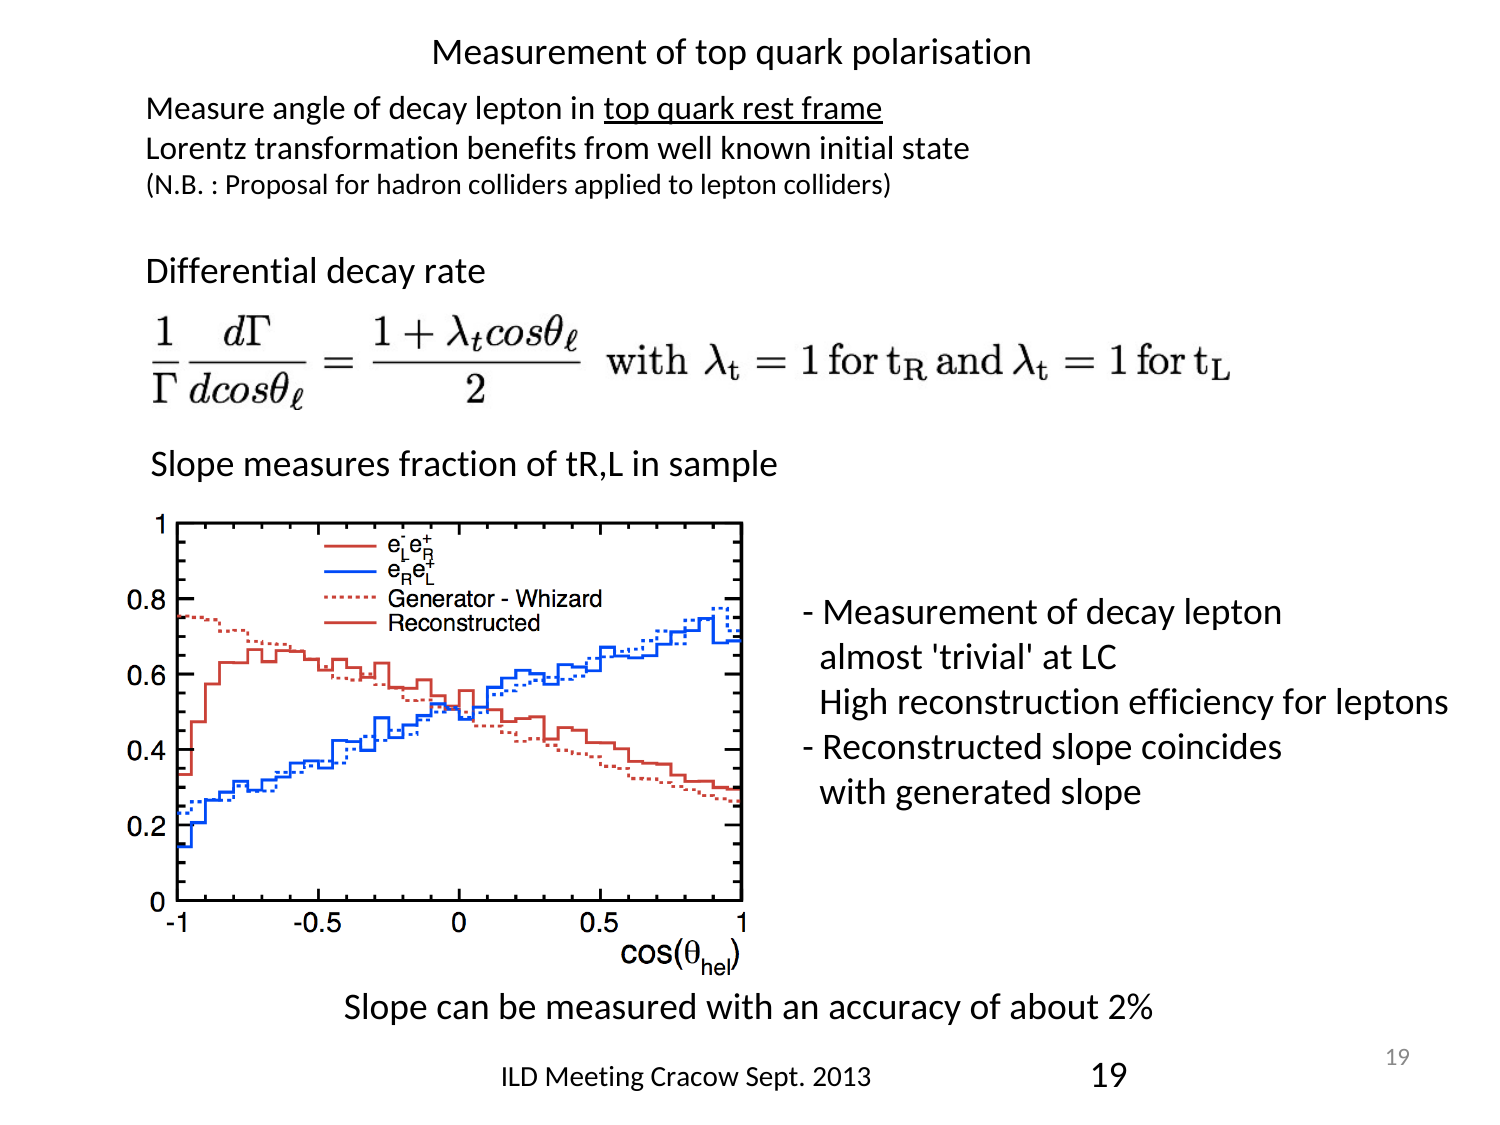

Measurement of top quark polarisation
Measure angle of decay lepton in top quark rest frame
Lorentz transformation benefits from well known initial state
(N.B. : Proposal for hadron colliders applied to lepton colliders)
Differential decay rate
Slope measures fraction of tR,L in sample
- Measurement of decay lepton
 almost 'trivial' at LC
 High reconstruction efficiency for leptons
- Reconstructed slope coincides
 with generated slope
Slope can be measured with an accuracy of about 2%
Snowmass Pre-Meeting Seattle April 2013
19